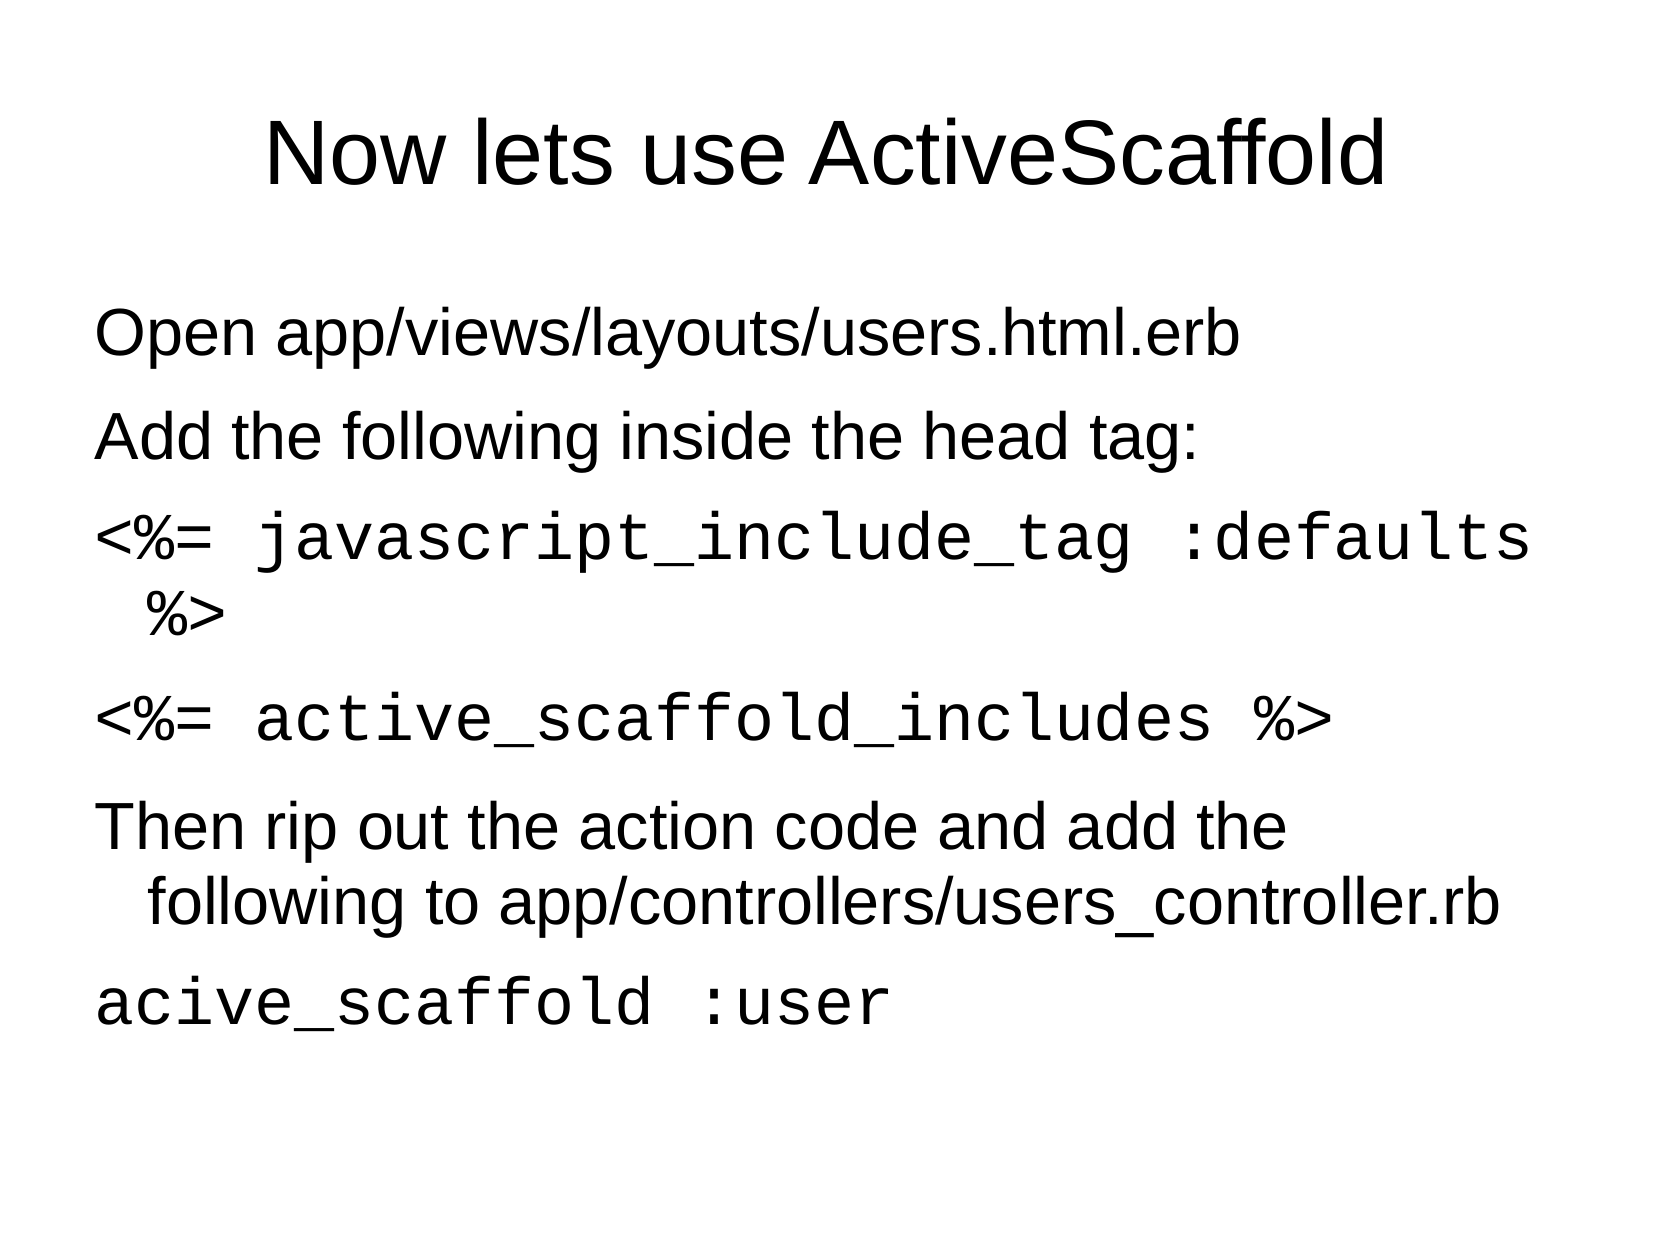

# Now lets use ActiveScaffold
Open app/views/layouts/users.html.erb
Add the following inside the head tag:
<%= javascript_include_tag :defaults %>
<%= active_scaffold_includes %>
Then rip out the action code and add the following to app/controllers/users_controller.rb
acive_scaffold :user